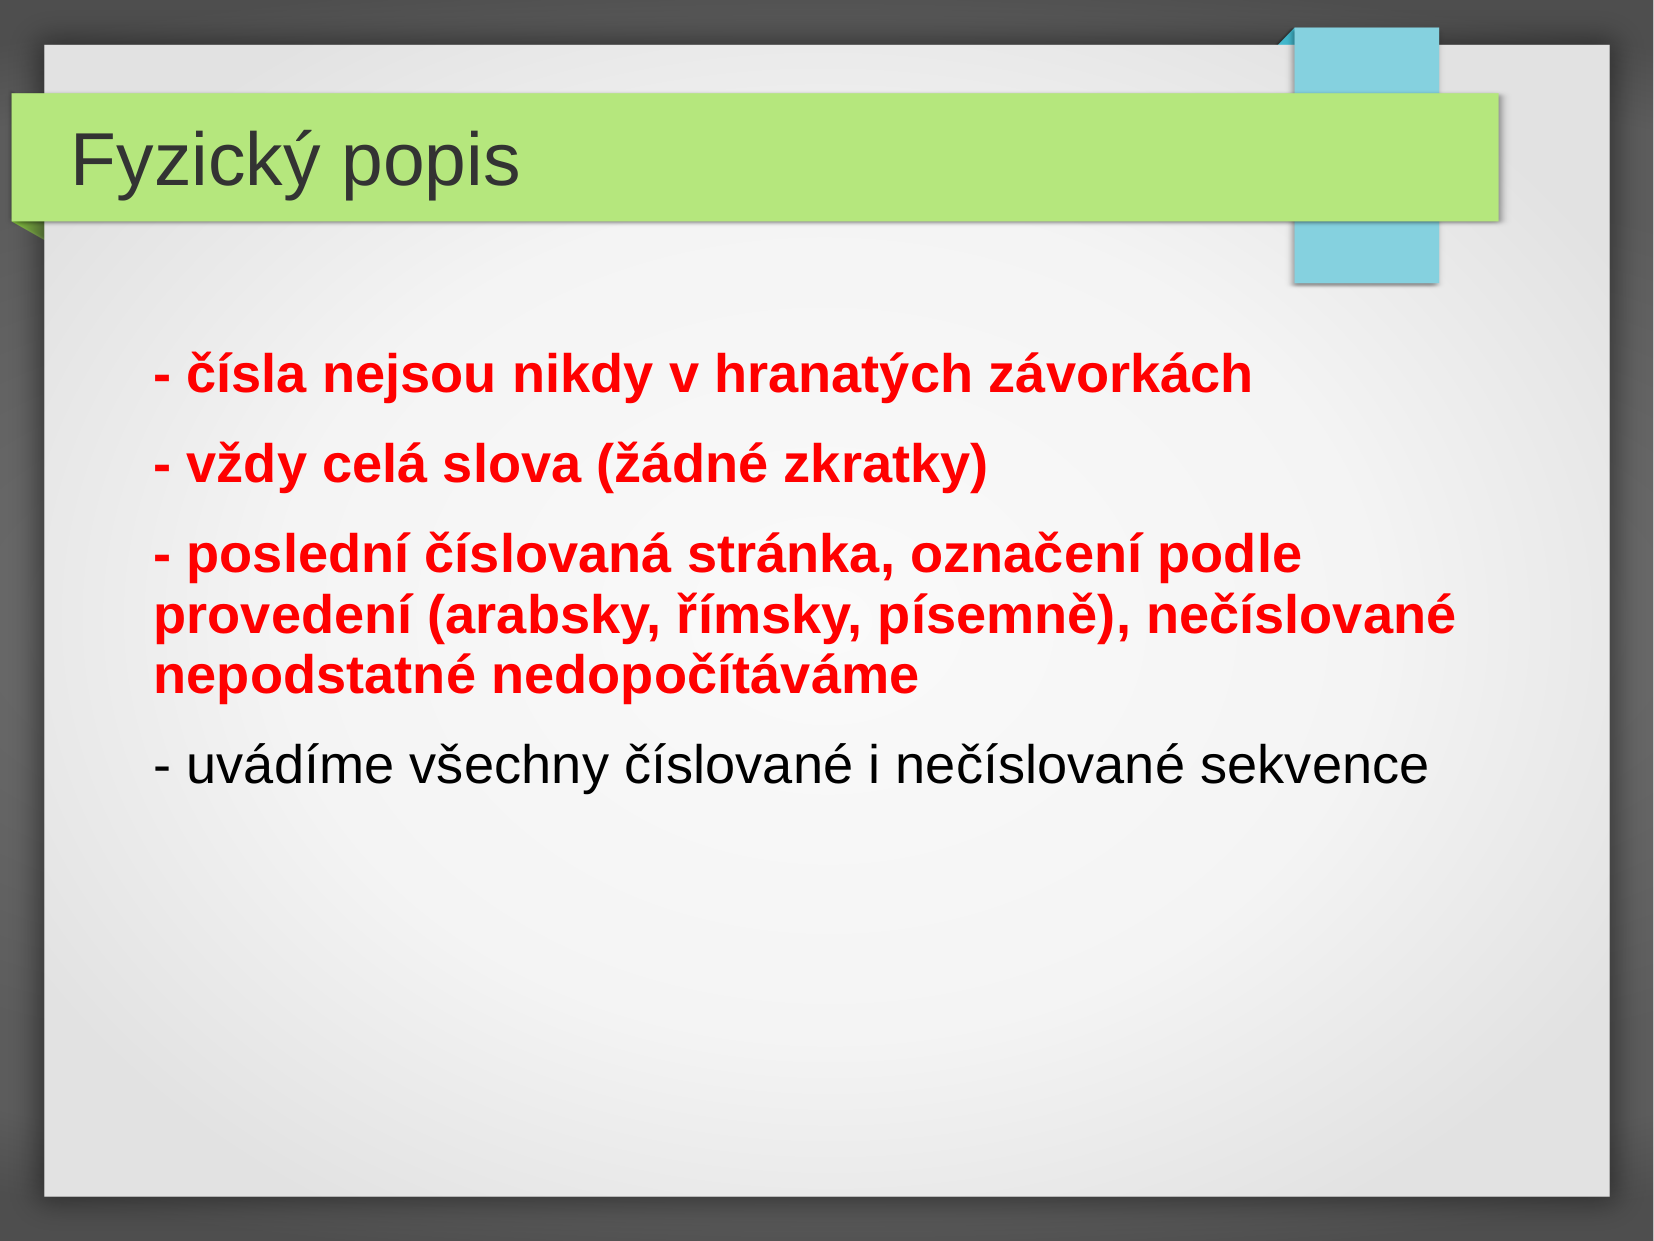

# Fyzický popis
- čísla nejsou nikdy v hranatých závorkách
- vždy celá slova (žádné zkratky)
- poslední číslovaná stránka, označení podle provedení (arabsky, římsky, písemně), nečíslované nepodstatné nedopočítáváme
- uvádíme všechny číslované i nečíslované sekvence